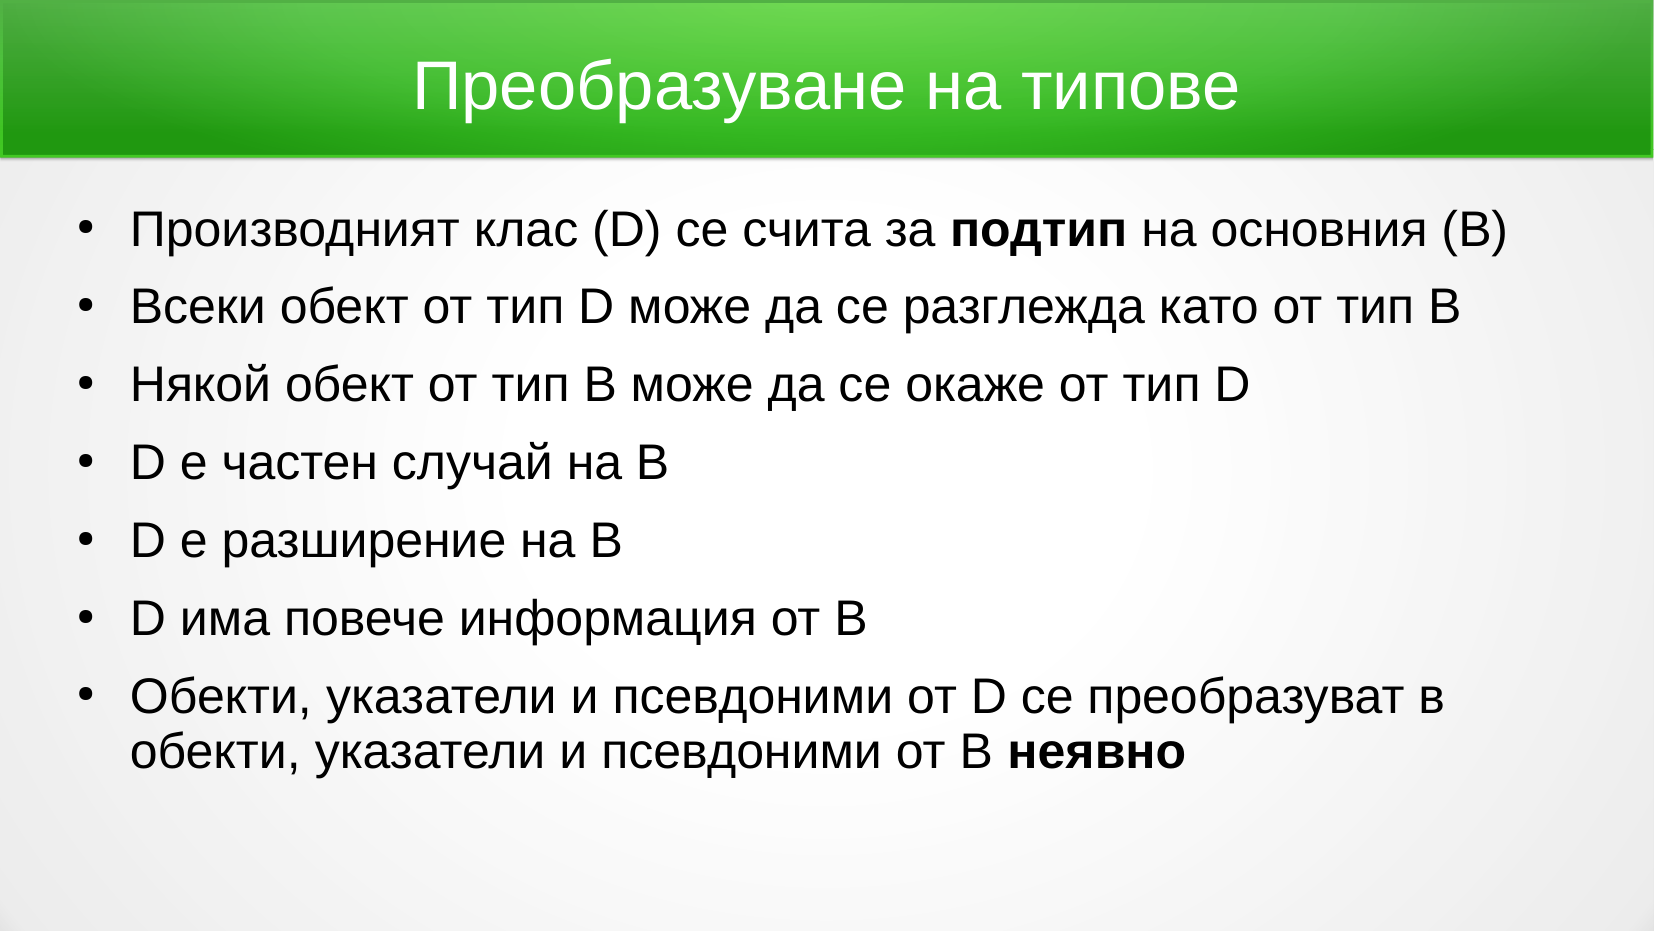

# Преобразуване на типове
Производният клас (D) се счита за подтип на основния (B)
Всеки обект от тип D може да се разглежда като от тип B
Някой обект от тип B може да се окаже от тип D
D е частен случай на B
D е разширение на B
D има повече информация от B
Обекти, указатели и псевдоними от D се преобразуват в обекти, указатели и псевдоними от B неявно